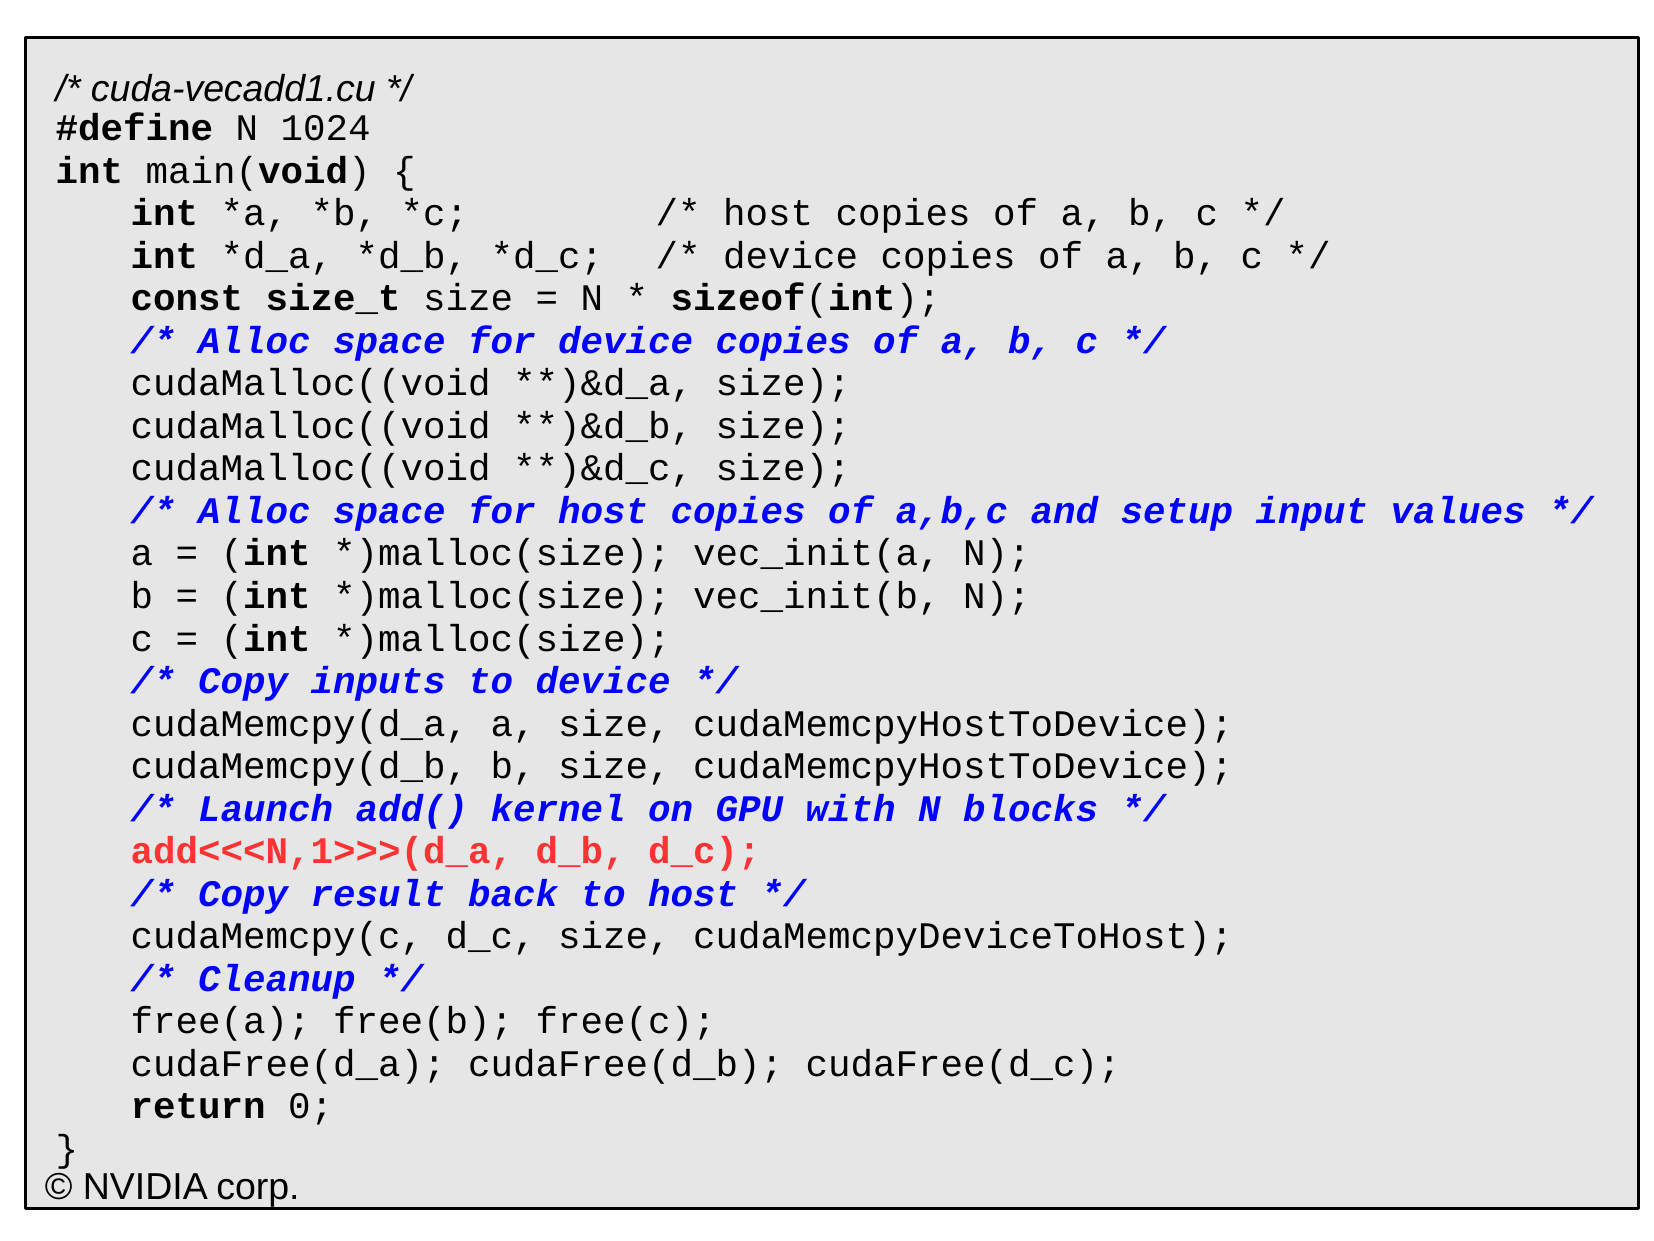

/* cuda-vecadd1.cu */
#define N 1024
int main(void) {
	int *a, *b, *c;			/* host copies of a, b, c */
	int *d_a, *d_b, *d_c;	/* device copies of a, b, c */
	const size_t size = N * sizeof(int);
	/* Alloc space for device copies of a, b, c */
	cudaMalloc((void **)&d_a, size);
	cudaMalloc((void **)&d_b, size);
	cudaMalloc((void **)&d_c, size);
	/* Alloc space for host copies of a,b,c and setup input values */
	a = (int *)malloc(size); vec_init(a, N);
	b = (int *)malloc(size); vec_init(b, N);
	c = (int *)malloc(size);
	/* Copy inputs to device */
	cudaMemcpy(d_a, a, size, cudaMemcpyHostToDevice);
	cudaMemcpy(d_b, b, size, cudaMemcpyHostToDevice);
	/* Launch add() kernel on GPU with N blocks */
	add<<<N,1>>>(d_a, d_b, d_c);
	/* Copy result back to host */
	cudaMemcpy(c, d_c, size, cudaMemcpyDeviceToHost);
	/* Cleanup */
	free(a); free(b); free(c);
	cudaFree(d_a); cudaFree(d_b); cudaFree(d_c);
	return 0;
}
CUDA Programming
32
© NVIDIA corp.